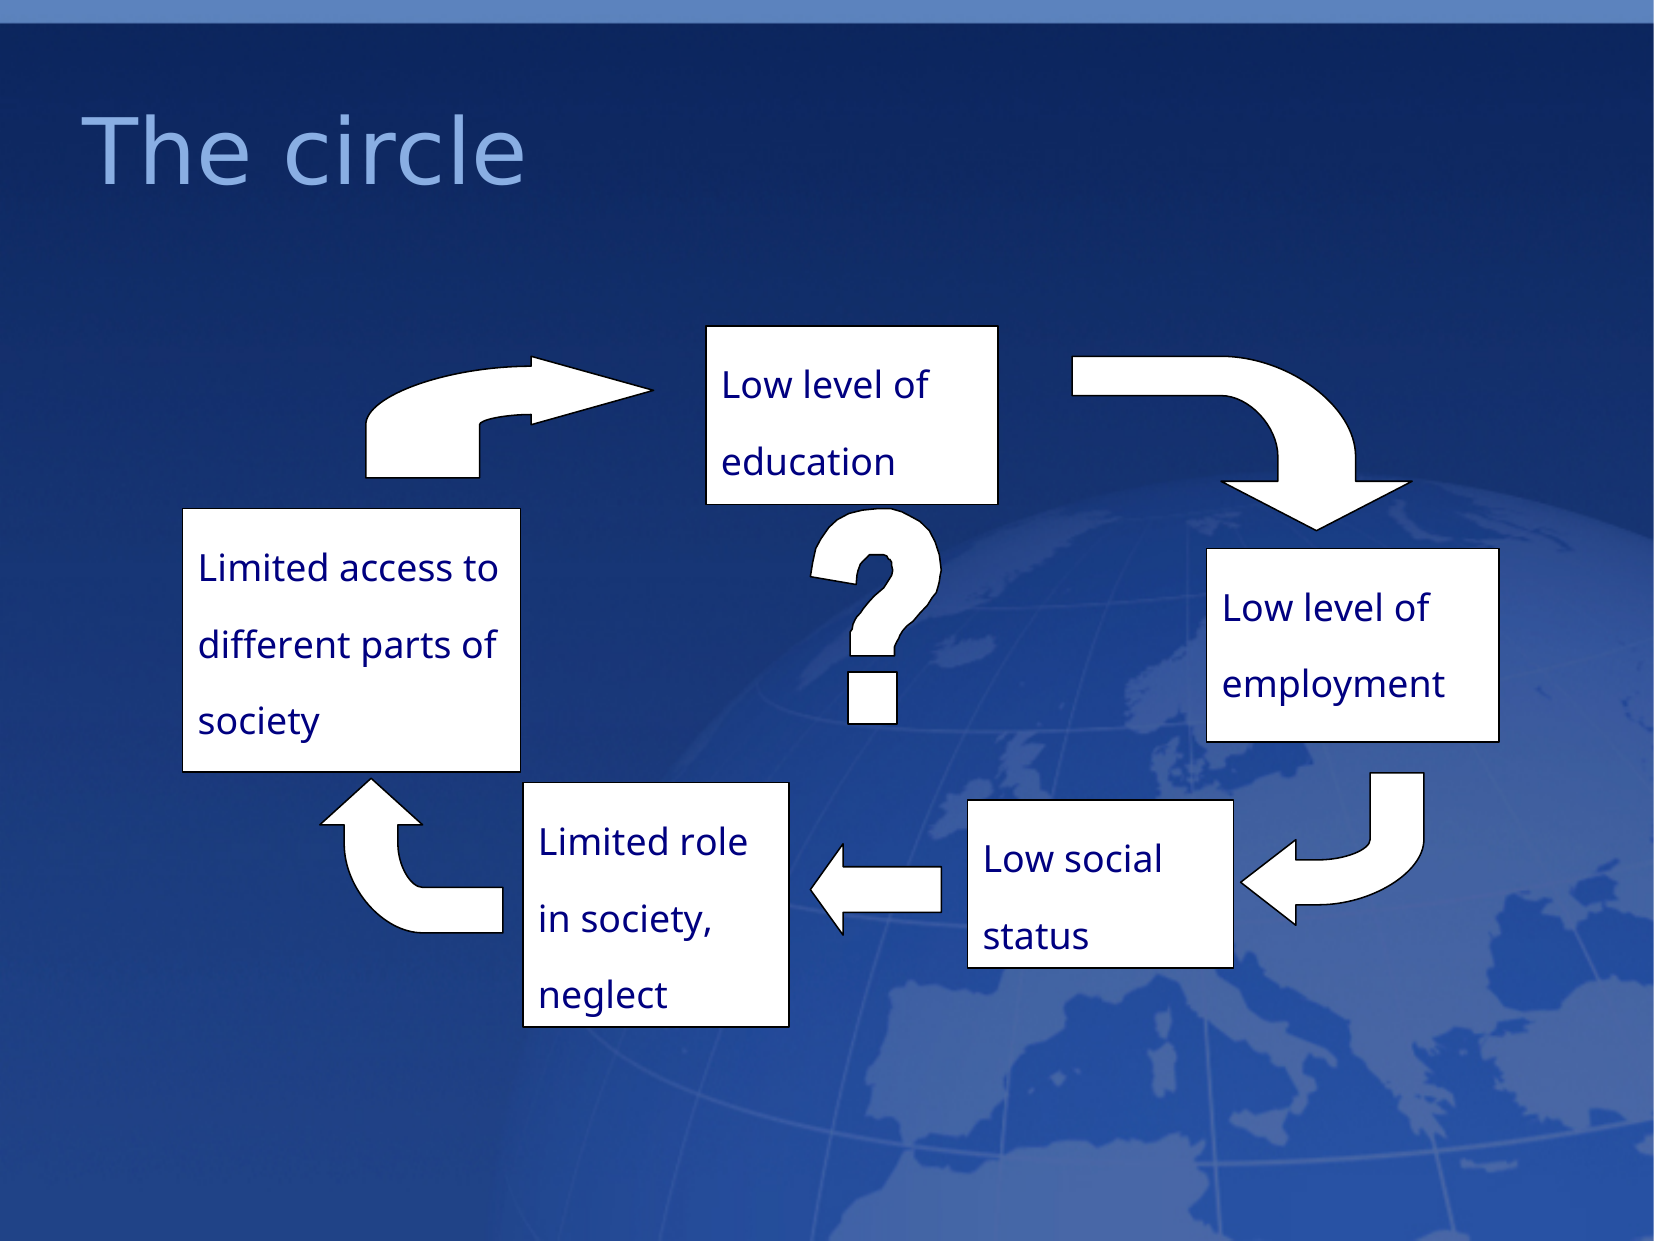

# The circle
Low level of education
Limited access to different parts of society
Low level of employment
Limited role in society, neglect
Low social status